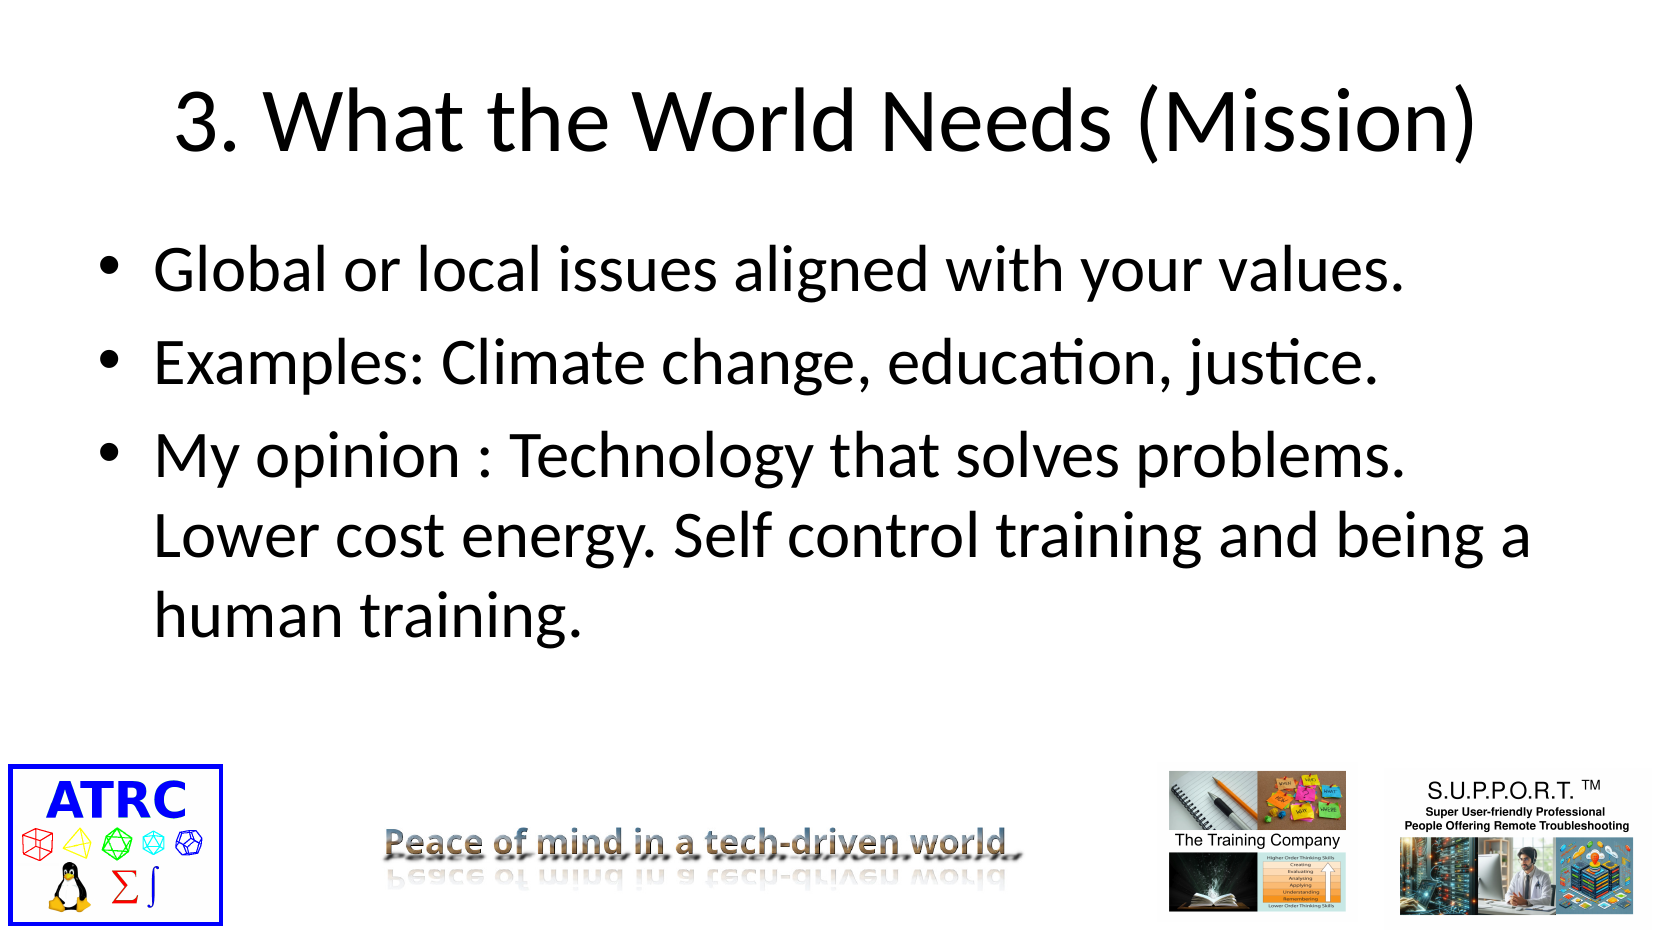

# 3. What the World Needs (Mission)
Global or local issues aligned with your values.
Examples: Climate change, education, justice.
My opinion : Technology that solves problems. Lower cost energy. Self control training and being a human training.